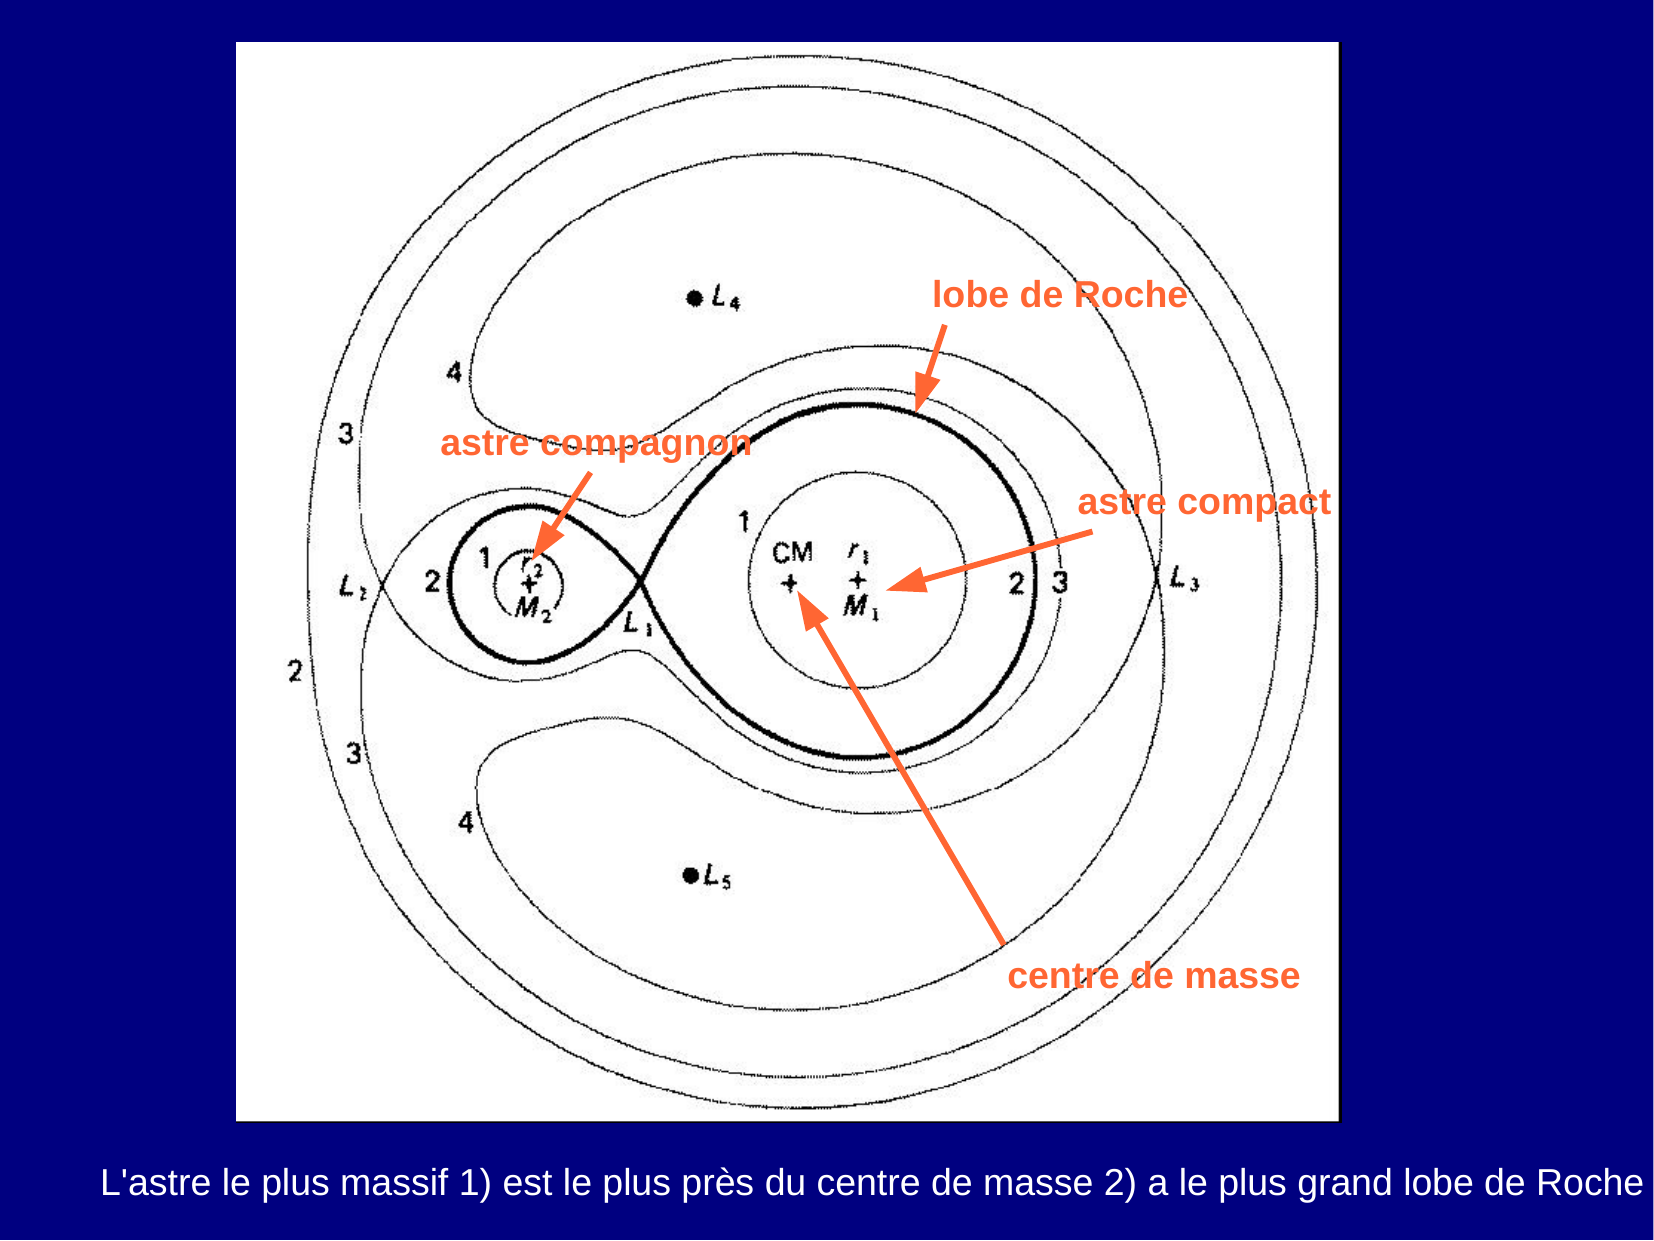

# le potentiel de Roche
lobe de Roche
astre compagnon
astre compact
centre de masse
L'astre le plus massif 1) est le plus près du centre de masse 2) a le plus grand lobe de Roche